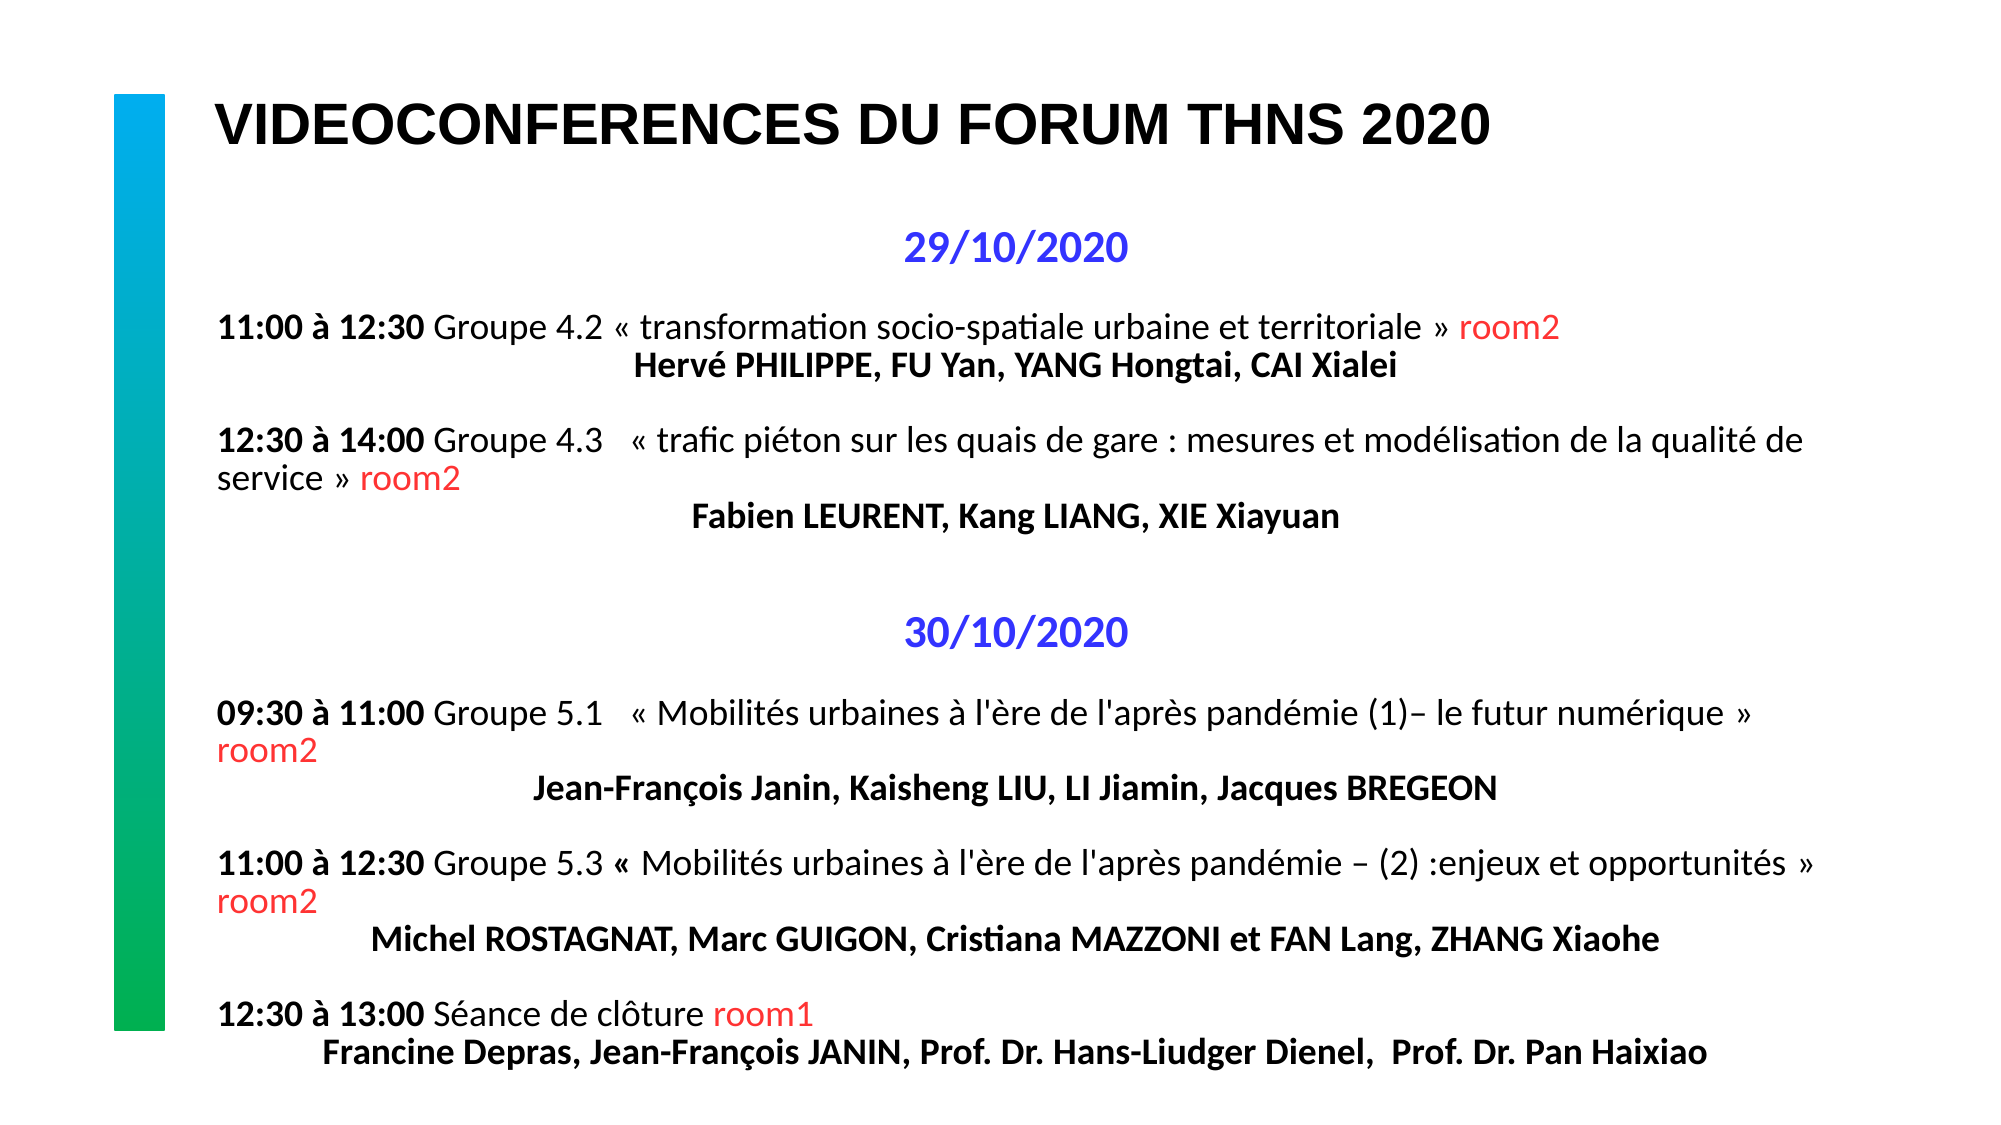

VIDEOCONFERENCES DU FORUM THNS 2020
29/10/2020
11:00 à 12:30 Groupe 4.2 « transformation socio-spatiale urbaine et territoriale » room2
Hervé PHILIPPE, FU Yan, YANG Hongtai, CAI Xialei
12:30 à 14:00 Groupe 4.3   « trafic piéton sur les quais de gare : mesures et modélisation de la qualité de service » room2
Fabien LEURENT, Kang LIANG, XIE Xiayuan
30/10/2020
09:30 à 11:00 Groupe 5.1   « Mobilités urbaines à l'ère de l'après pandémie (1)– le futur numérique » room2
Jean-François Janin, Kaisheng LIU, LI Jiamin, Jacques BREGEON
11:00 à 12:30 Groupe 5.3 « Mobilités urbaines à l'ère de l'après pandémie – (2) :enjeux et opportunités » room2
Michel ROSTAGNAT, Marc GUIGON, Cristiana MAZZONI et FAN Lang, ZHANG Xiaohe
12:30 à 13:00 Séance de clôture room1
Francine Depras, Jean-François JANIN, Prof. Dr. Hans-Liudger Dienel, Prof. Dr. Pan Haixiao